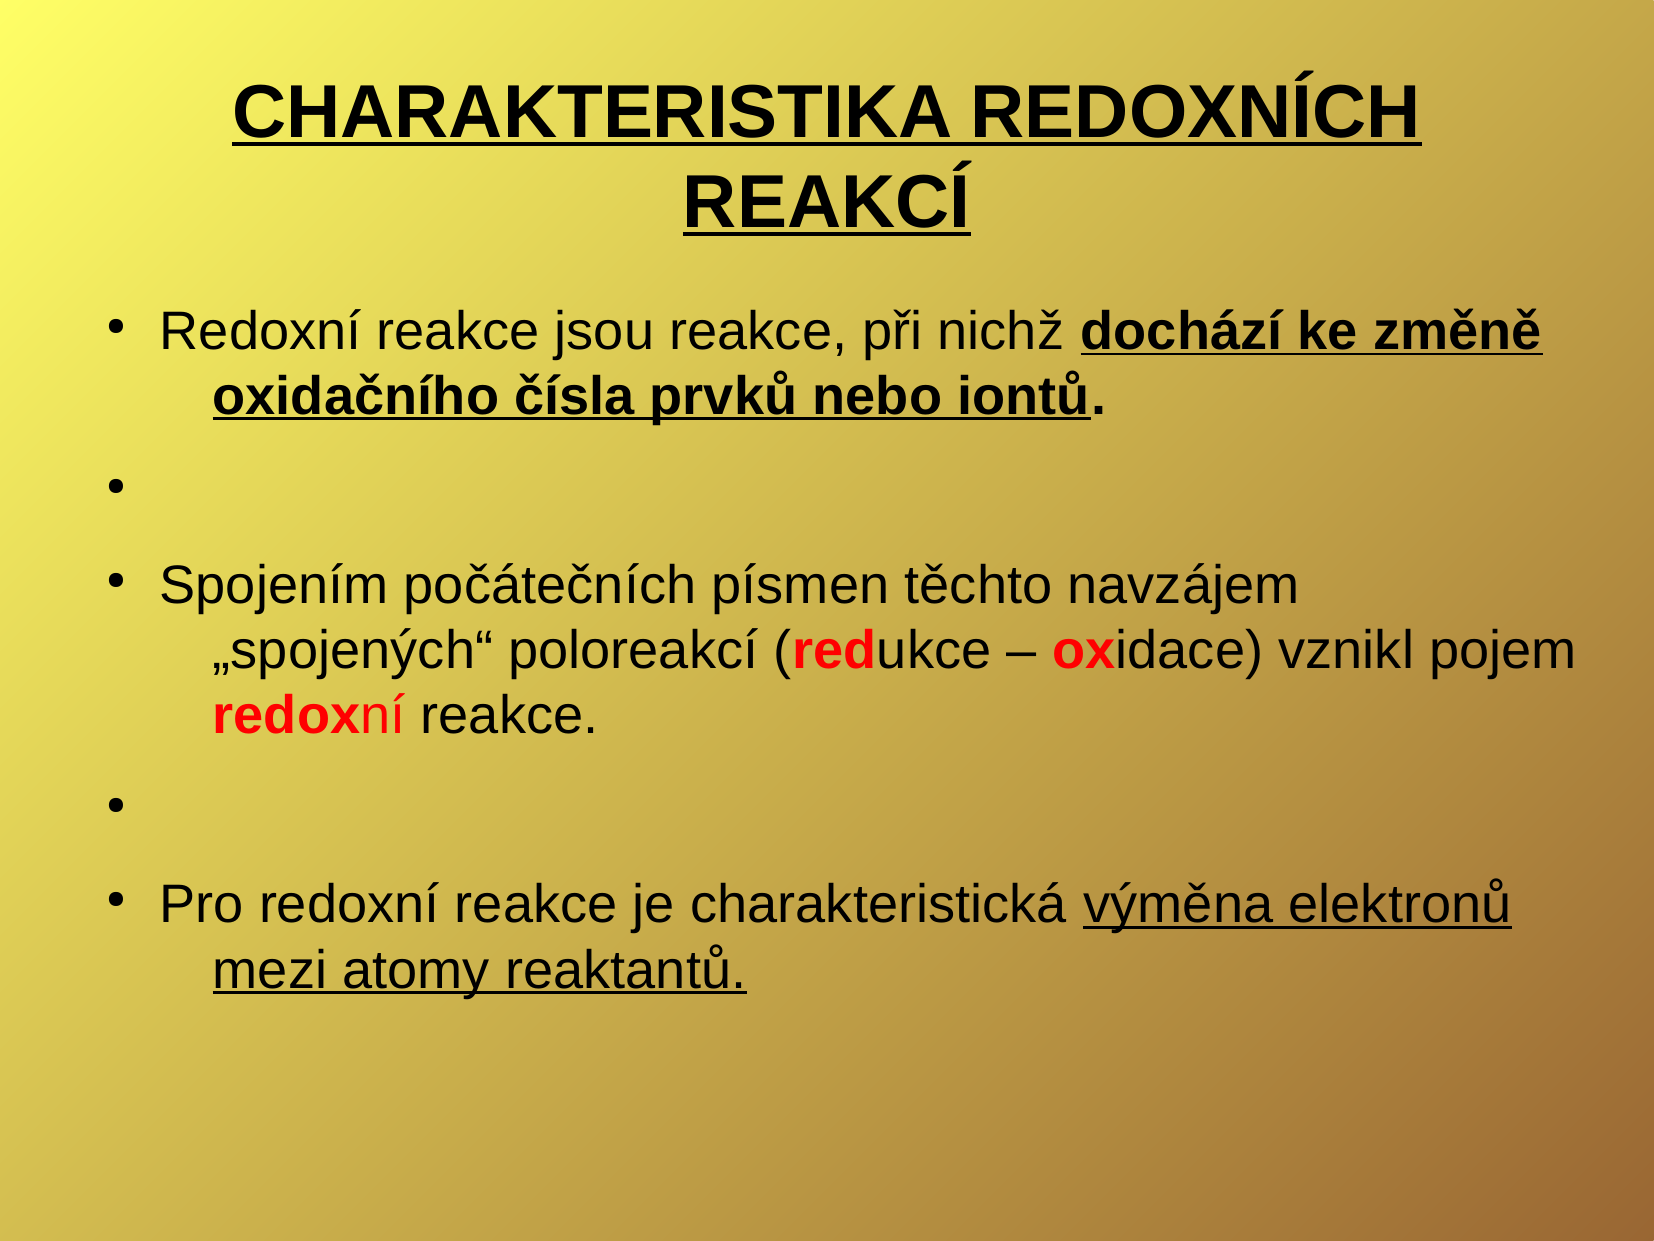

CHARAKTERISTIKA REDOXNÍCH REAKCÍ
# Redoxní reakce jsou reakce, při nichž dochází ke změně oxidačního čísla prvků nebo iontů.
Spojením počátečních písmen těchto navzájem „spojených“ poloreakcí (redukce – oxidace) vznikl pojem redoxní reakce.
Pro redoxní reakce je charakteristická výměna elektronů mezi atomy reaktantů.